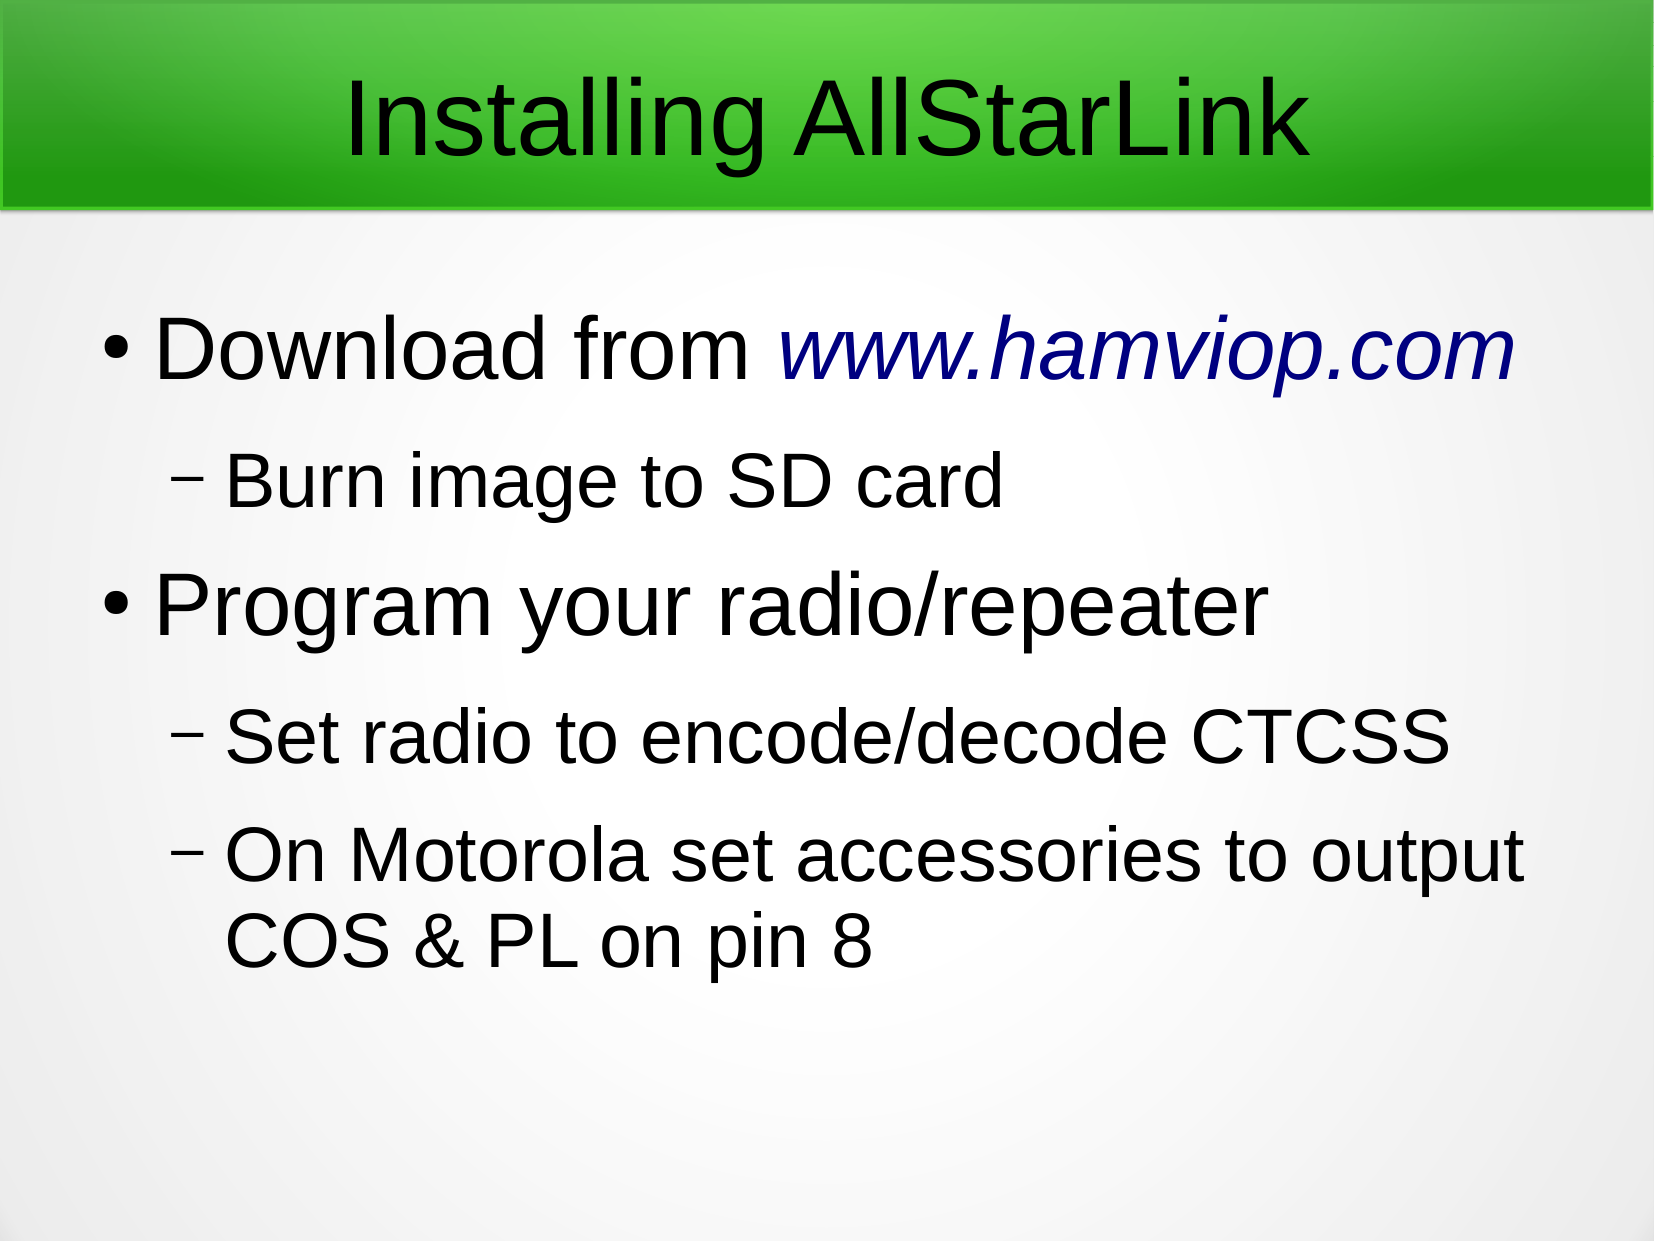

# Installing AllStarLink
Download from www.hamviop.com
Burn image to SD card
Program your radio/repeater
Set radio to encode/decode CTCSS
On Motorola set accessories to output COS & PL on pin 8